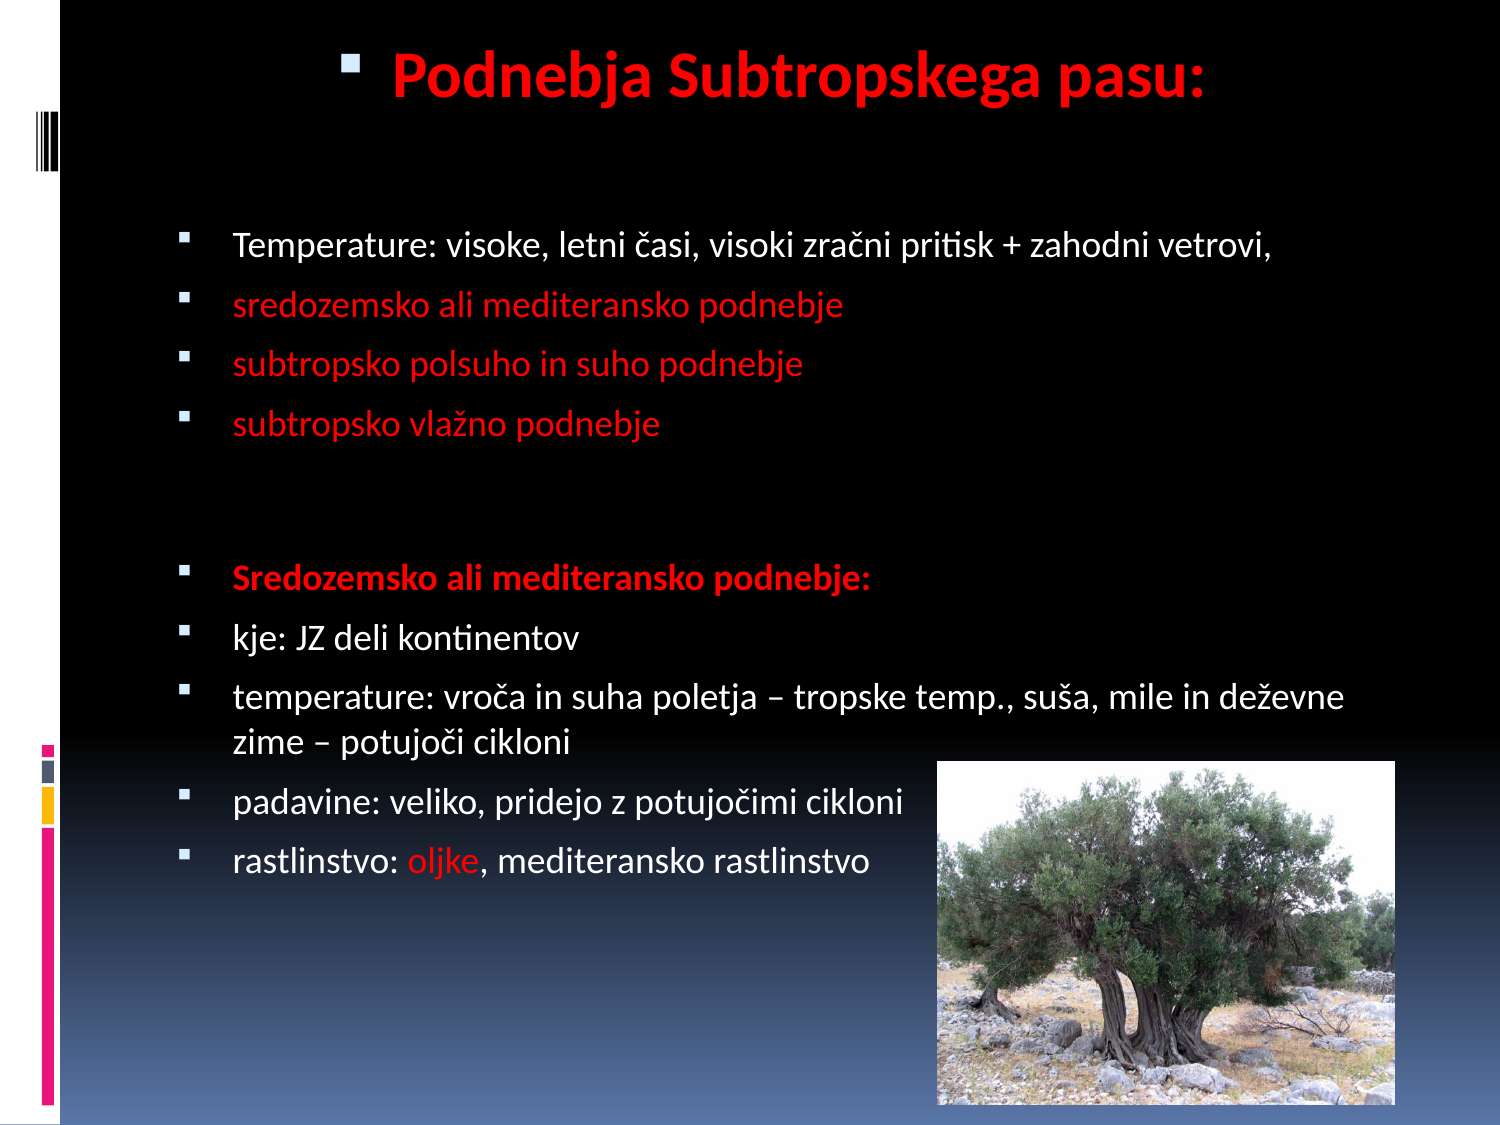

# Podnebja Subtropskega pasu:
Temperature: visoke, letni časi, visoki zračni pritisk + zahodni vetrovi,
sredozemsko ali mediteransko podnebje
subtropsko polsuho in suho podnebje
subtropsko vlažno podnebje
Sredozemsko ali mediteransko podnebje:
kje: JZ deli kontinentov
temperature: vroča in suha poletja – tropske temp., suša, mile in deževne zime – potujoči cikloni
padavine: veliko, pridejo z potujočimi cikloni
rastlinstvo: oljke, mediteransko rastlinstvo